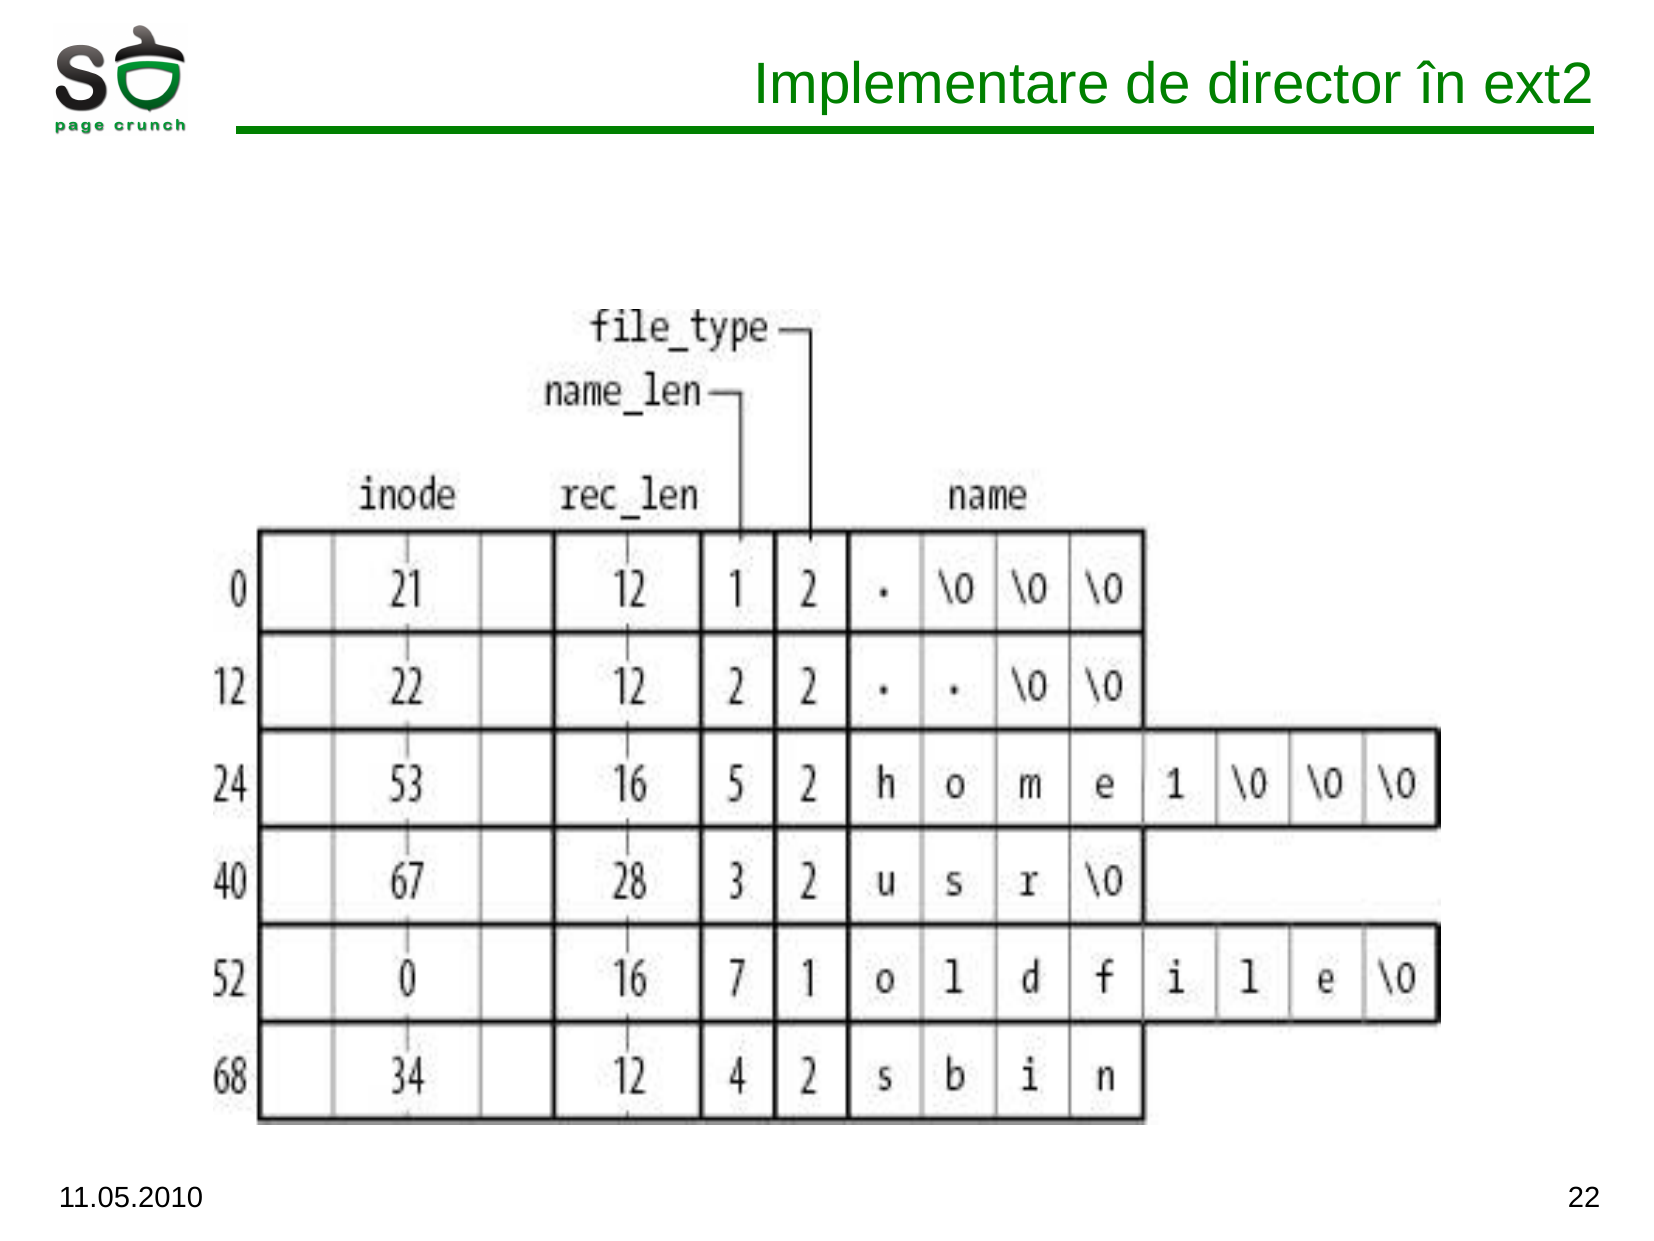

# Implementare de director în ext2
11.05.2010
22